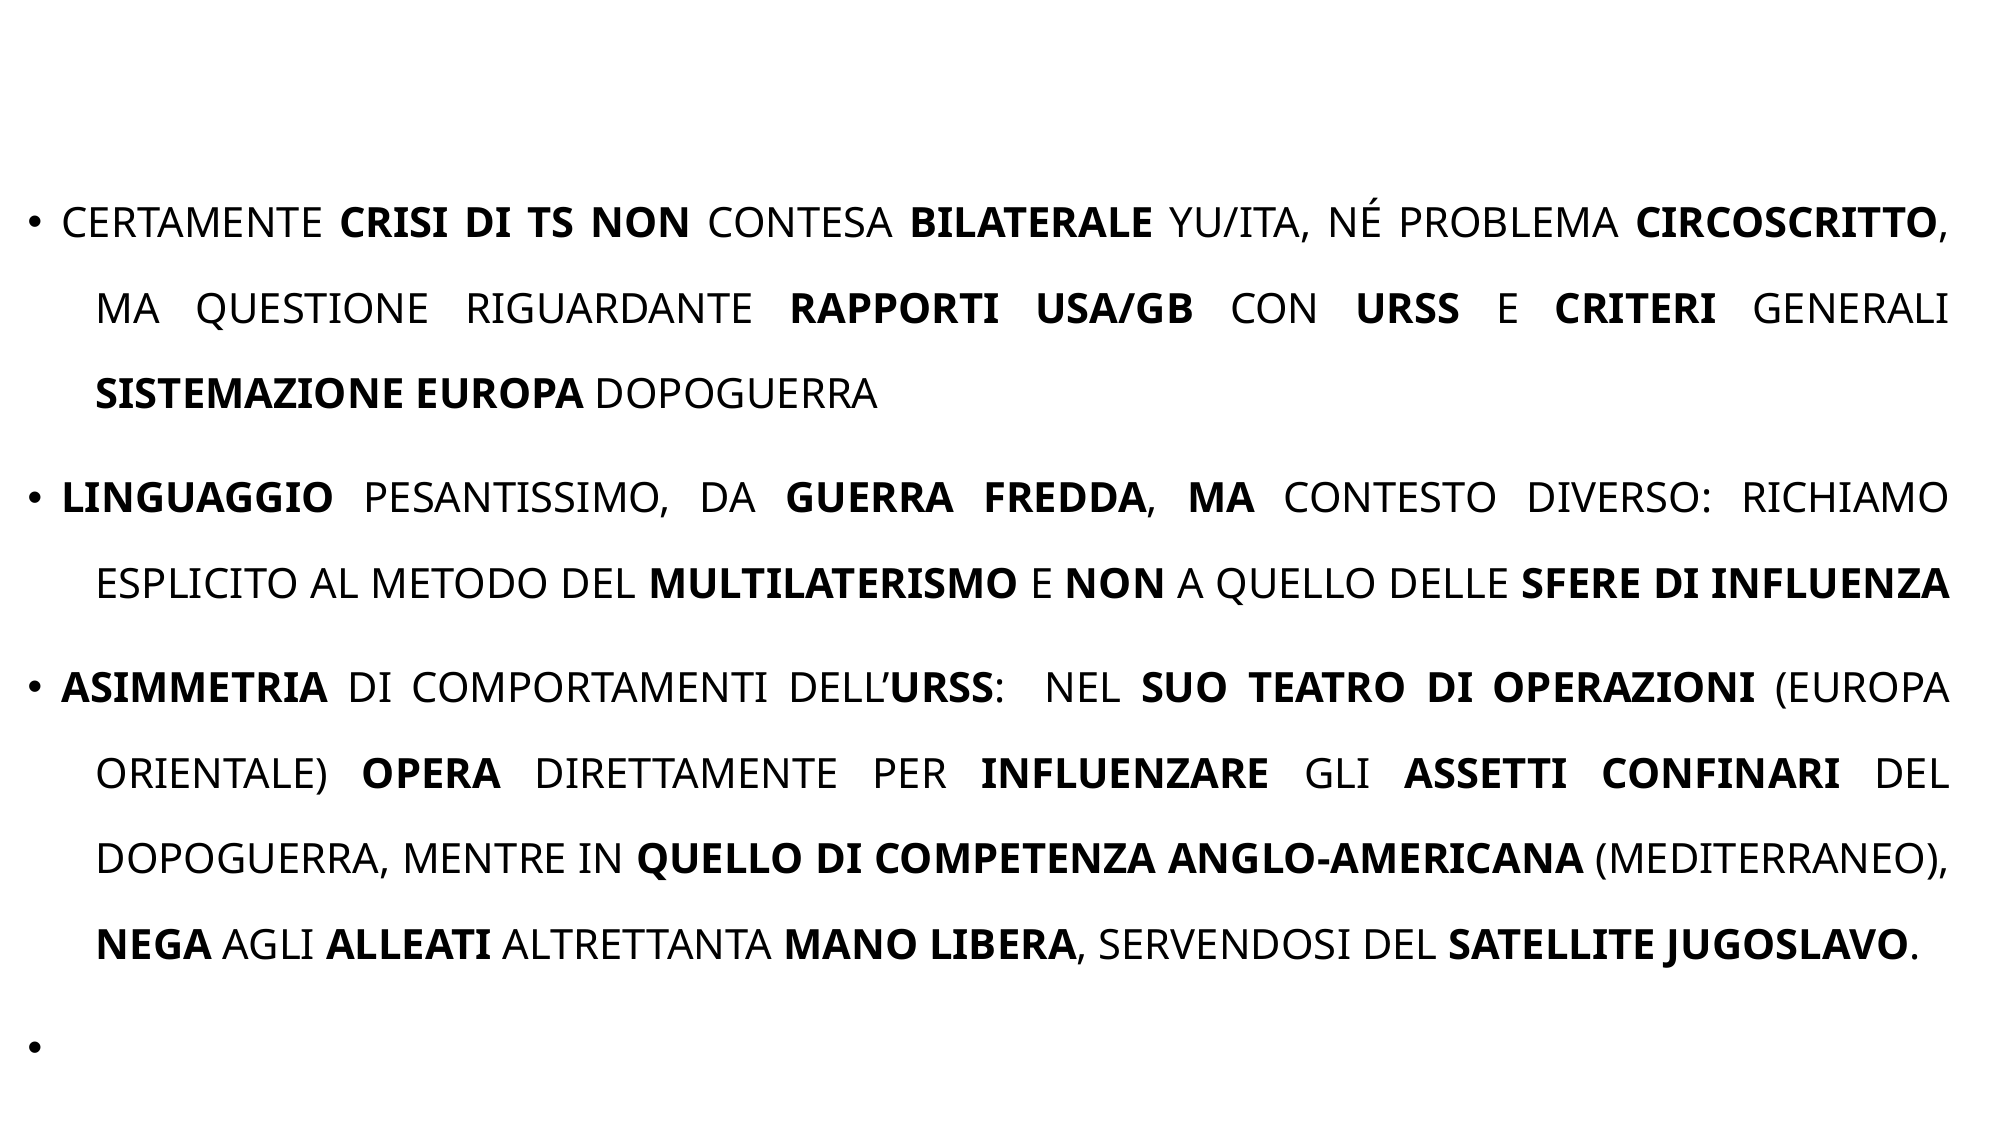

#
CERTAMENTE CRISI DI TS NON CONTESA BILATERALE YU/ITA, NÉ PROBLEMA CIRCOSCRITTO, MA QUESTIONE RIGUARDANTE RAPPORTI USA/GB CON URSS E CRITERI GENERALI SISTEMAZIONE EUROPA DOPOGUERRA
LINGUAGGIO PESANTISSIMO, DA GUERRA FREDDA, MA CONTESTO DIVERSO: RICHIAMO ESPLICITO AL METODO DEL MULTILATERISMO E NON A QUELLO DELLE SFERE DI INFLUENZA
ASIMMETRIA DI COMPORTAMENTI DELL’URSS: NEL SUO TEATRO DI OPERAZIONI (EUROPA ORIENTALE) OPERA DIRETTAMENTE PER INFLUENZARE GLI ASSETTI CONFINARI DEL DOPOGUERRA, MENTRE IN QUELLO DI COMPETENZA ANGLO-AMERICANA (MEDITERRANEO), NEGA AGLI ALLEATI ALTRETTANTA MANO LIBERA, SERVENDOSI DEL SATELLITE JUGOSLAVO.